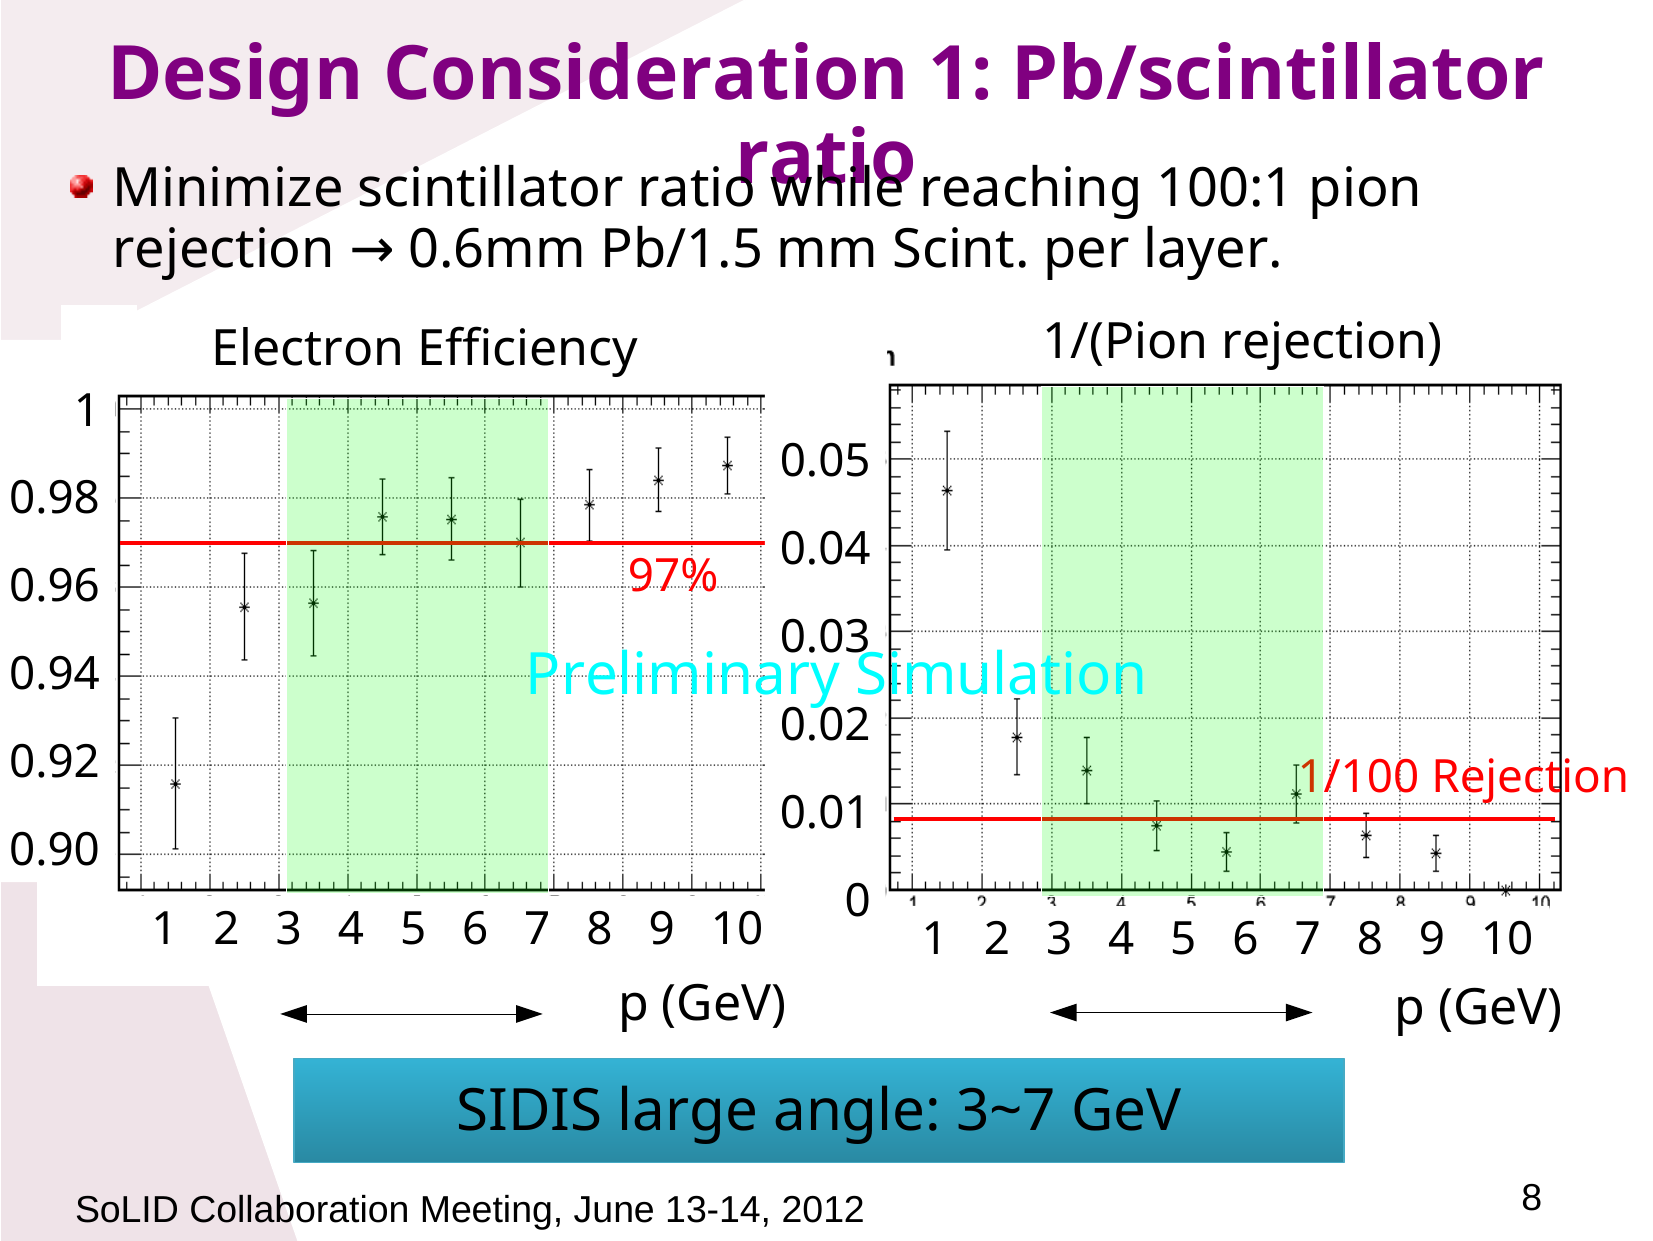

# Design Consideration 1: Pb/scintillator ratio
Minimize scintillator ratio while reaching 100:1 pion rejection → 0.6mm Pb/1.5 mm Scint. per layer.
1/(Pion rejection)
0.05
0.04
0.03
0.02
0.01
0
p (GeV)
1/100 Rejection
1 2 3 4 5 6 7 8 9 10
Electron Efficiency
1
0.98
0.96
0.94
0.92
0.90
1 2 3 4 5 6 7 8 9 10
p (GeV)
97%
Preliminary Simulation
p (GeV)
SIDIS large angle: 3~7 GeV
8